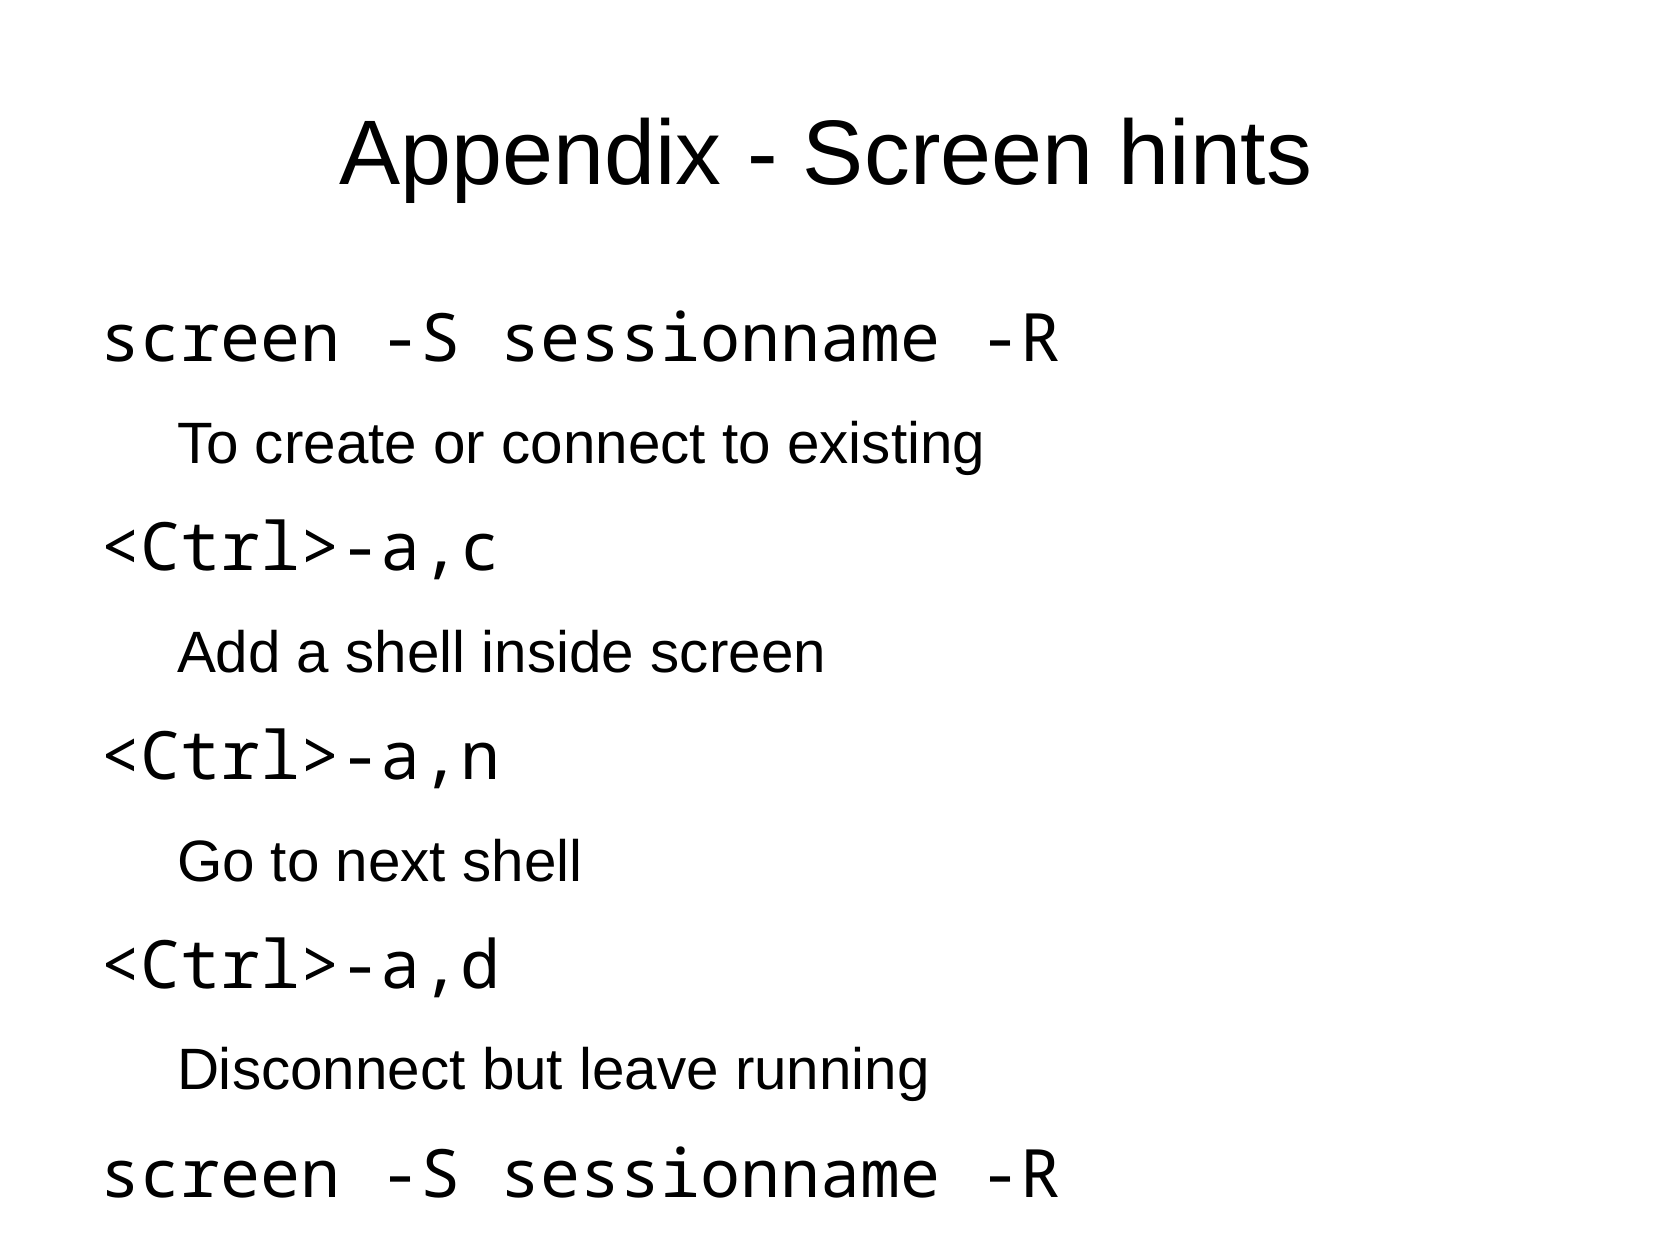

# Appendix - Screen hints
screen -S sessionname -R
To create or connect to existing
<Ctrl>-a,c
Add a shell inside screen
<Ctrl>-a,n
Go to next shell
<Ctrl>-a,d
Disconnect but leave running
screen -S sessionname -R
Reconnect later